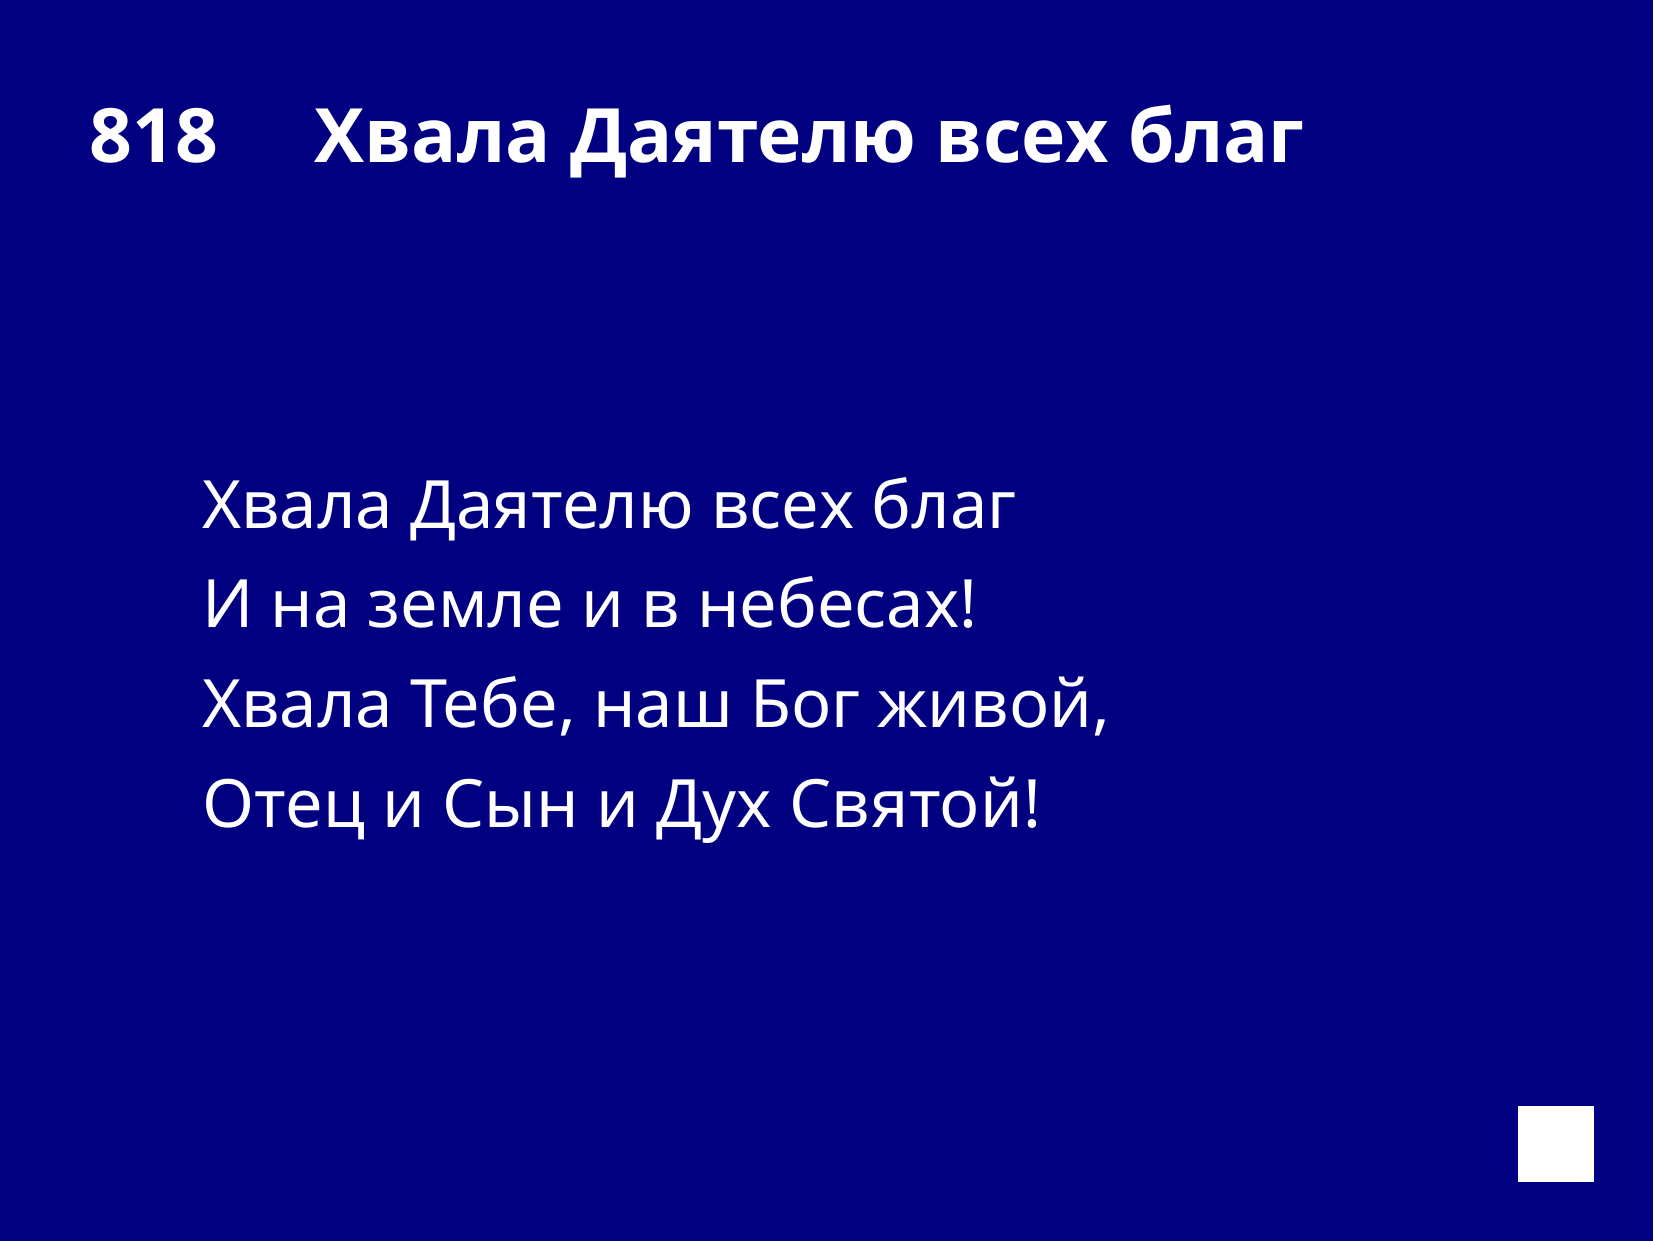

818	Хвала Даятелю всех благ
	Хвала Даятелю всех благ
	И на земле и в небесах!
	Хвала Тебе, наш Бог живой,
	Отец и Сын и Дух Святой!